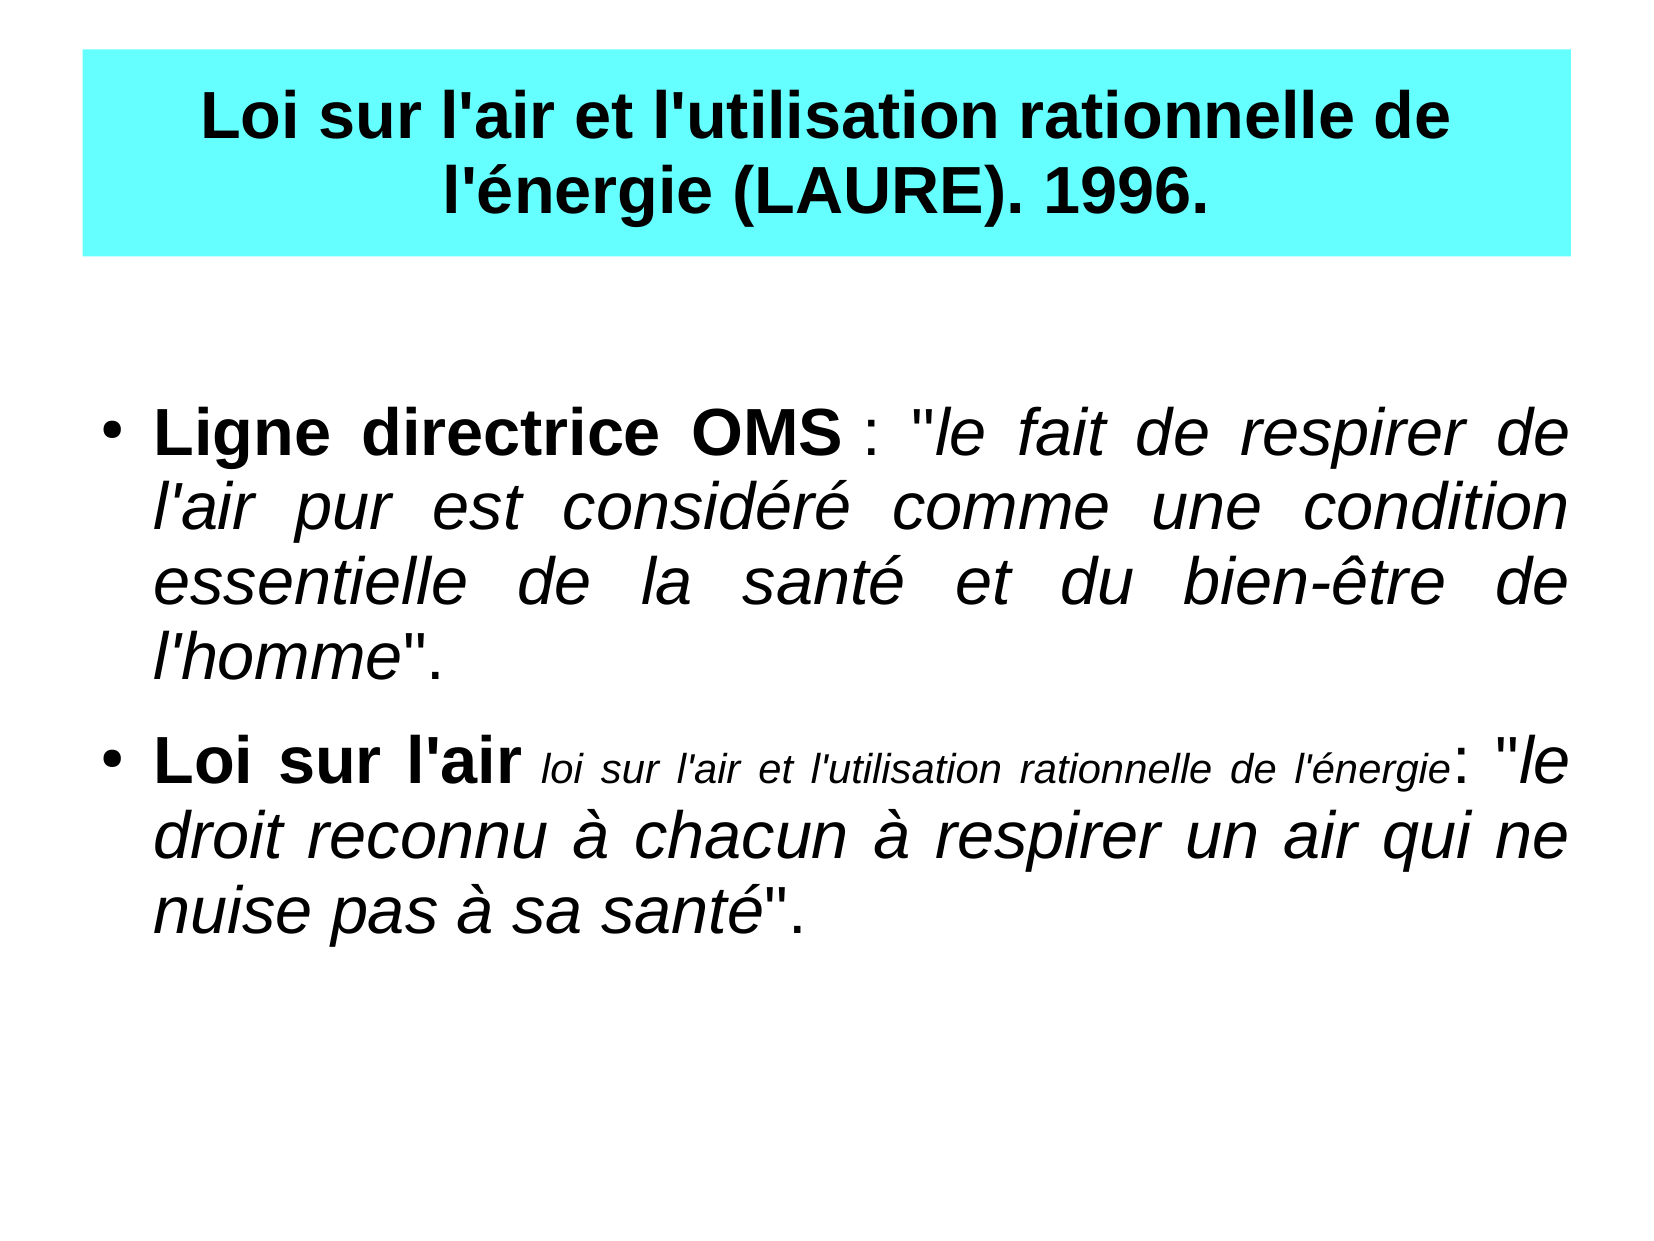

# Loi sur l'air et l'utilisation rationnelle de l'énergie (LAURE). 1996.
Ligne directrice OMS : "le fait de respirer de l'air pur est considéré comme une condition essentielle de la santé et du bien-être de l'homme".
Loi sur l'air loi sur l'air et l'utilisation rationnelle de l'énergie: "le droit reconnu à chacun à respirer un air qui ne nuise pas à sa santé".